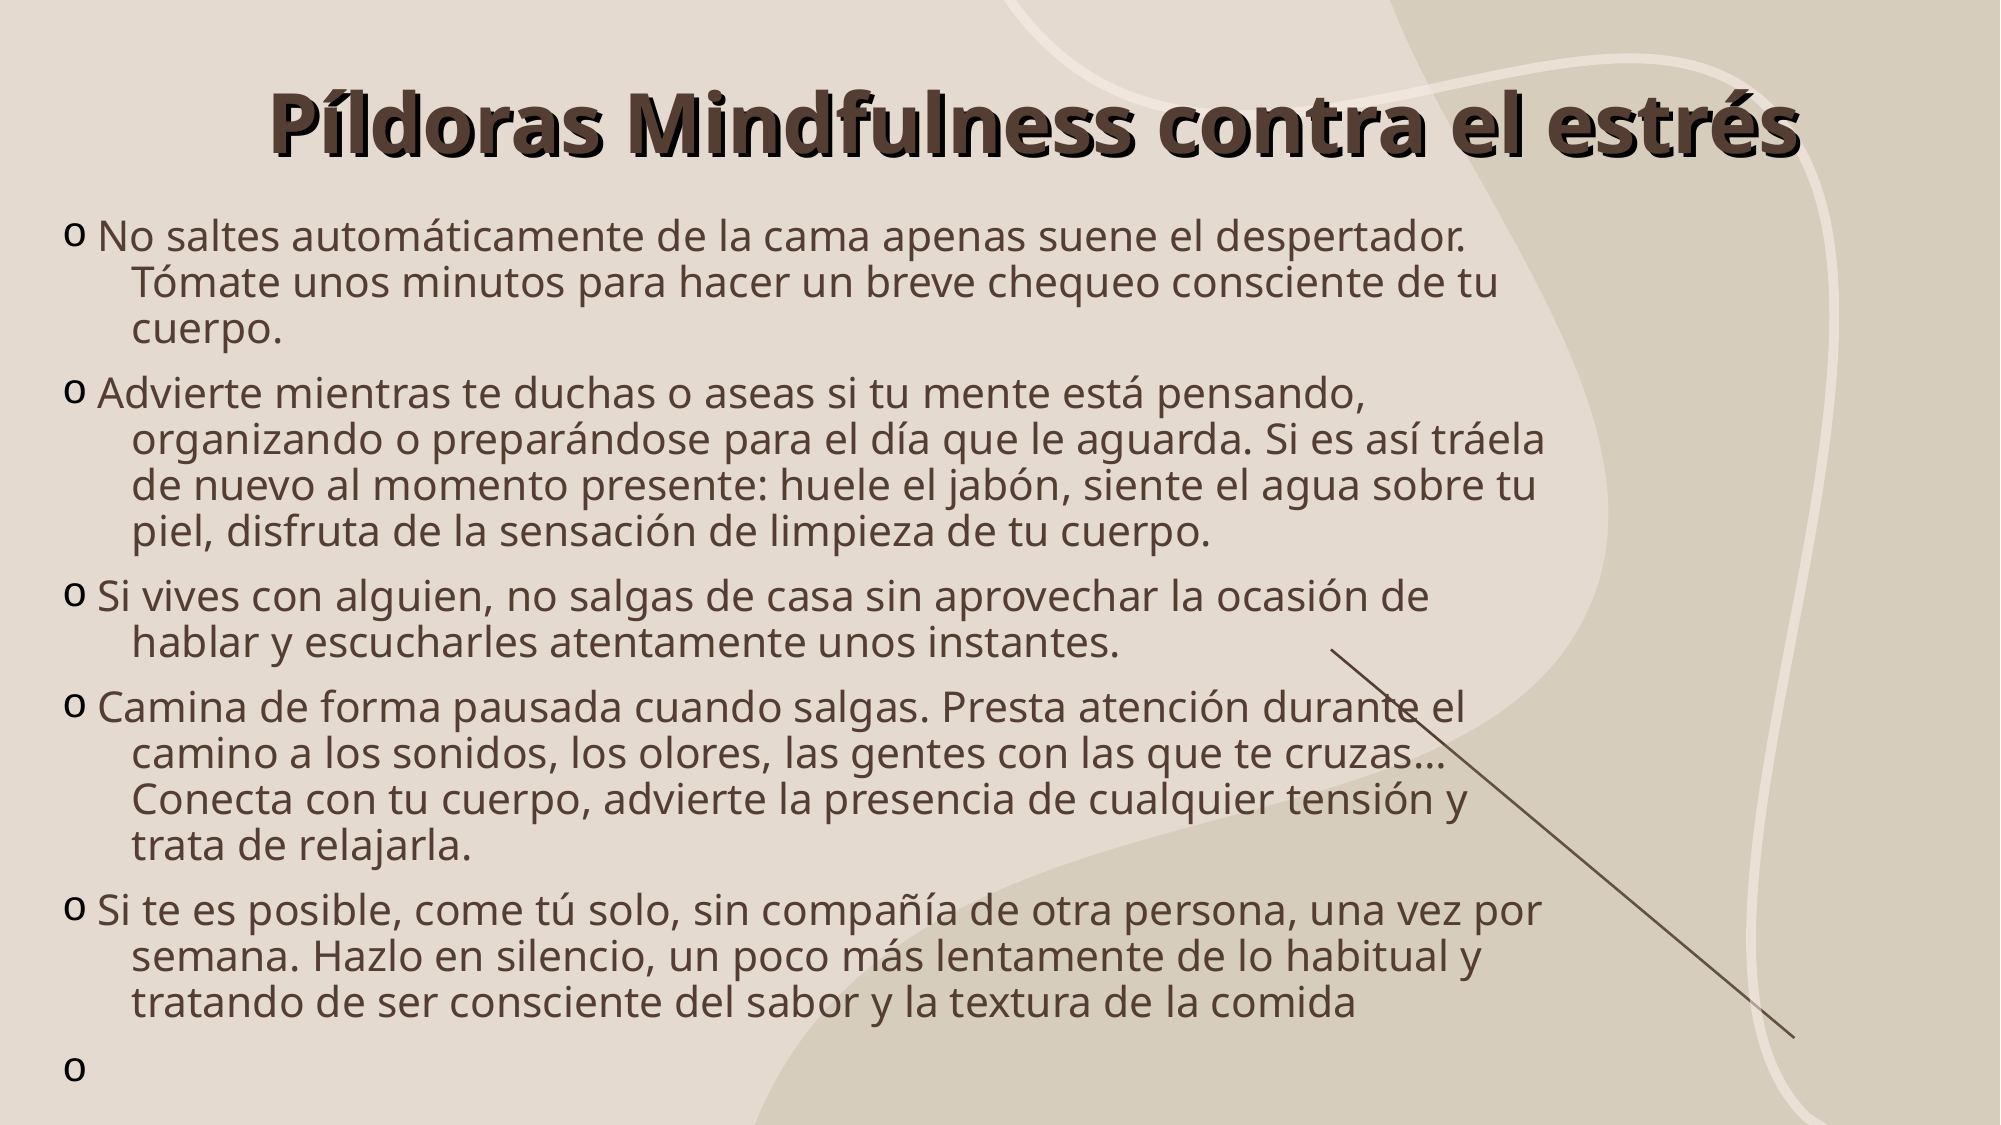

# Píldoras Mindfulness contra el estrés
No saltes automáticamente de la cama apenas suene el despertador. Tómate unos minutos para hacer un breve chequeo consciente de tu cuerpo.
Advierte mientras te duchas o aseas si tu mente está pensando, organizando o preparándose para el día que le aguarda. Si es así tráela de nuevo al momento presente: huele el jabón, siente el agua sobre tu piel, disfruta de la sensación de limpieza de tu cuerpo.
Si vives con alguien, no salgas de casa sin aprovechar la ocasión de hablar y escucharles atentamente unos instantes.
Camina de forma pausada cuando salgas. Presta atención durante el camino a los sonidos, los olores, las gentes con las que te cruzas… Conecta con tu cuerpo, advierte la presencia de cualquier tensión y trata de relajarla.
Si te es posible, come tú solo, sin compañía de otra persona, una vez por semana. Hazlo en silencio, un poco más lentamente de lo habitual y tratando de ser consciente del sabor y la textura de la comida